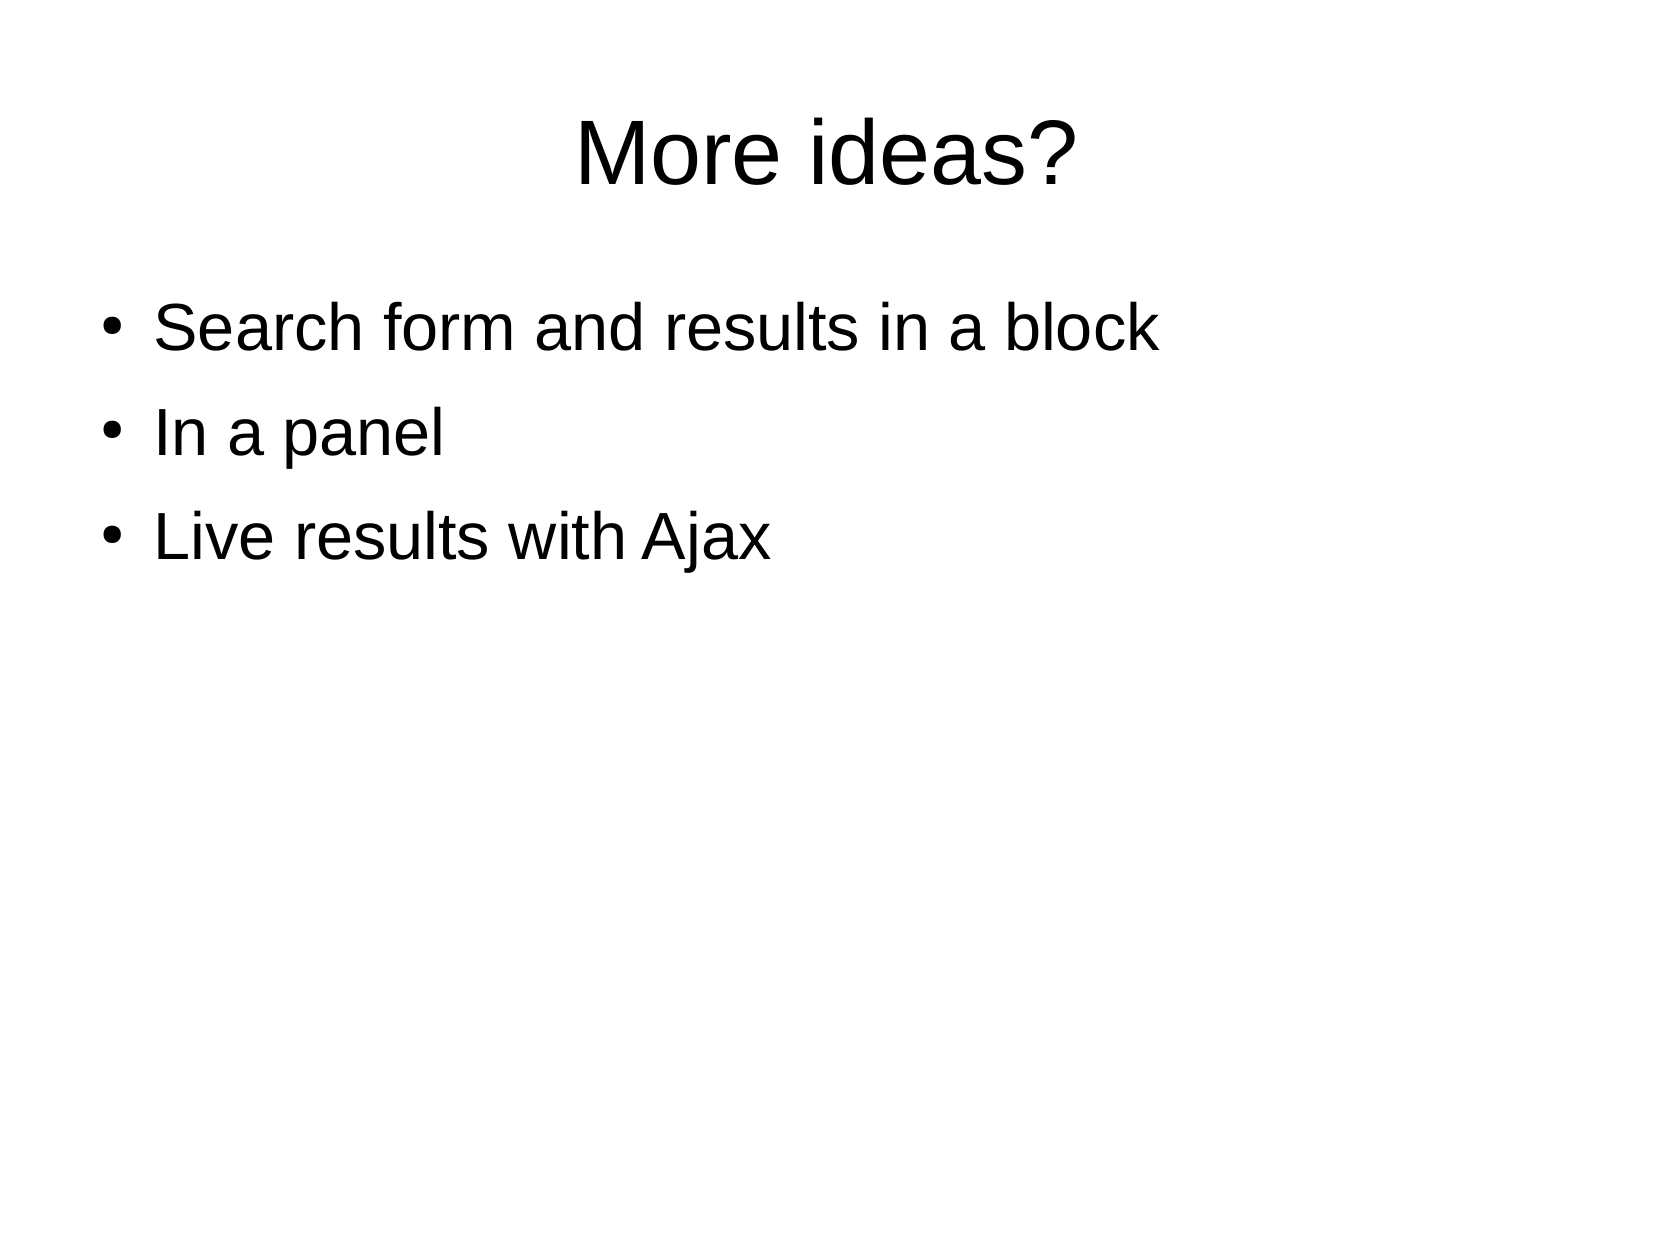

# More ideas?
Search form and results in a block
In a panel
Live results with Ajax